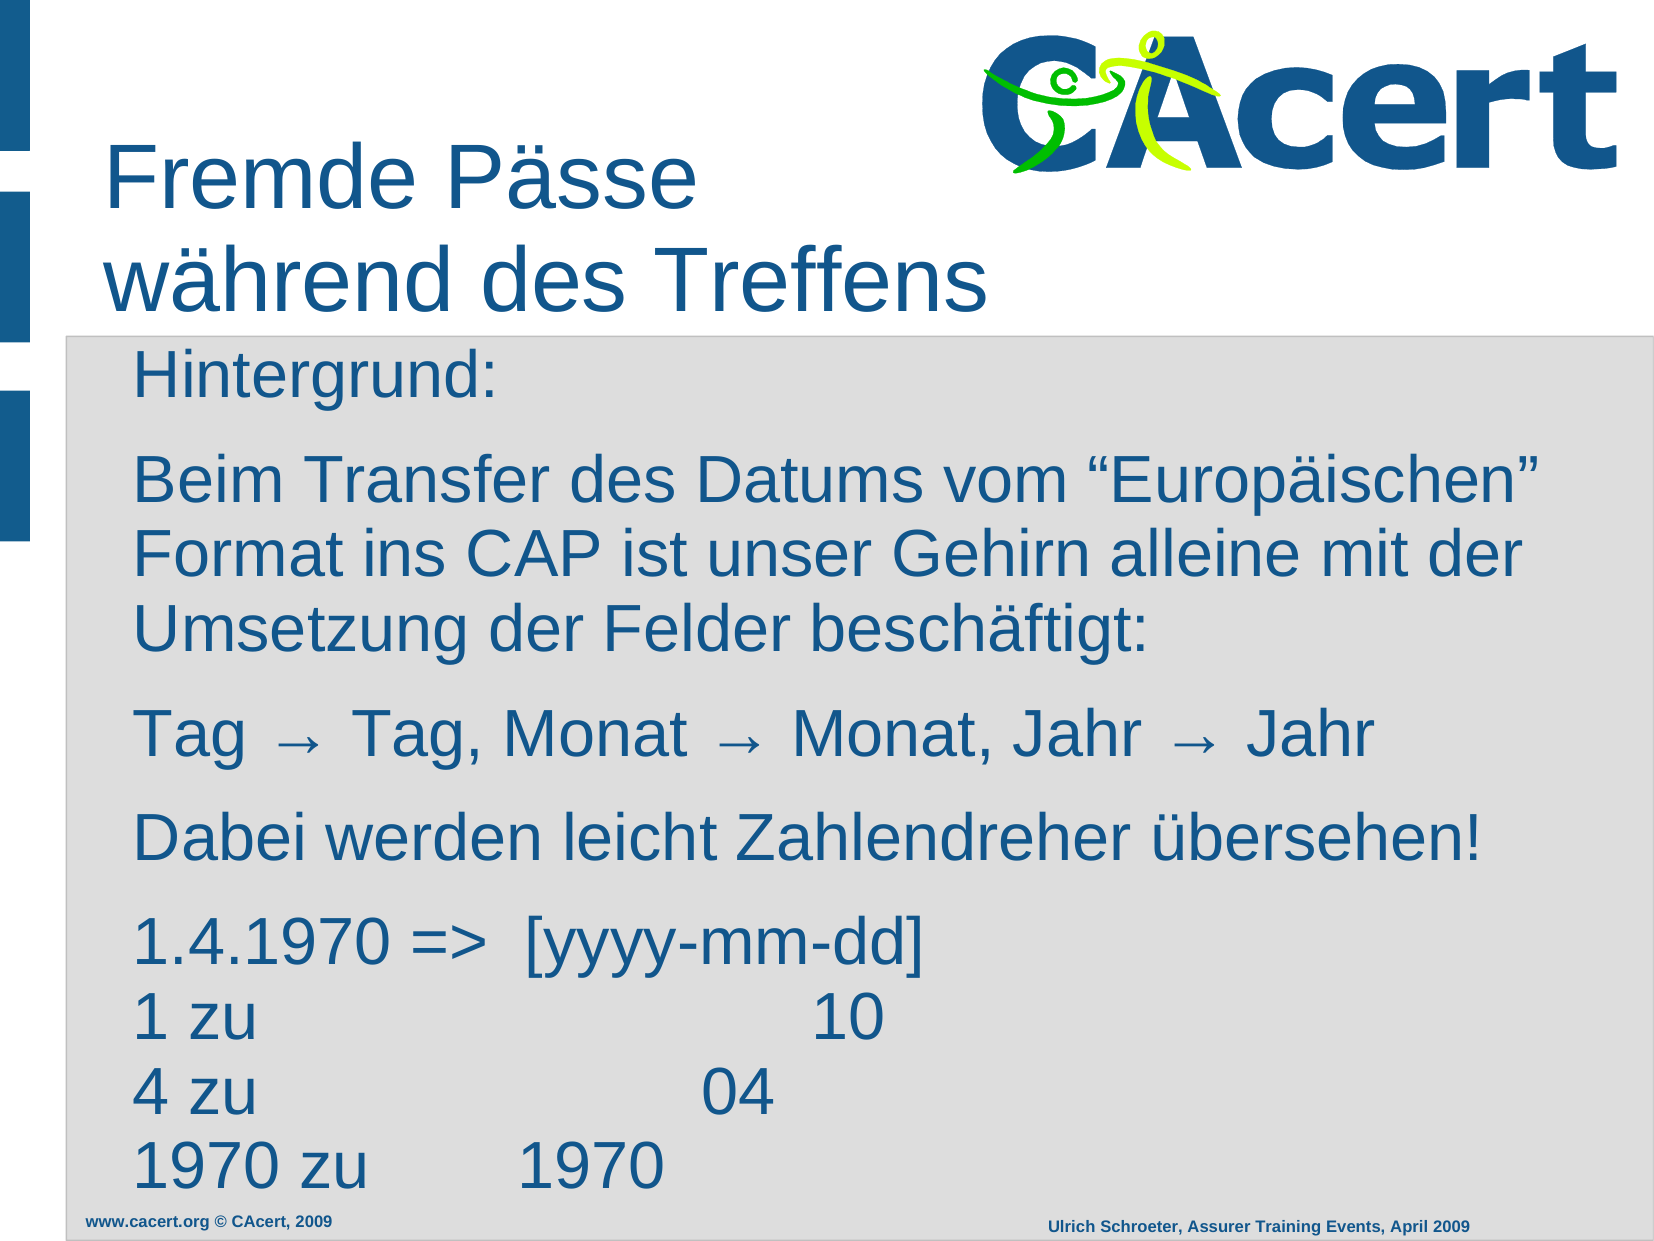

Fremde Pässe
während des Treffens
Hintergrund:
Beim Transfer des Datums vom “Europäischen”
Format ins CAP ist unser Gehirn alleine mit der
Umsetzung der Felder beschäftigt:
Tag → Tag, Monat → Monat, Jahr → Jahr
Dabei werden leicht Zahlendreher übersehen!
1.4.1970 => [yyyy-mm-dd]
1 zu 10
4 zu 04
1970 zu 1970